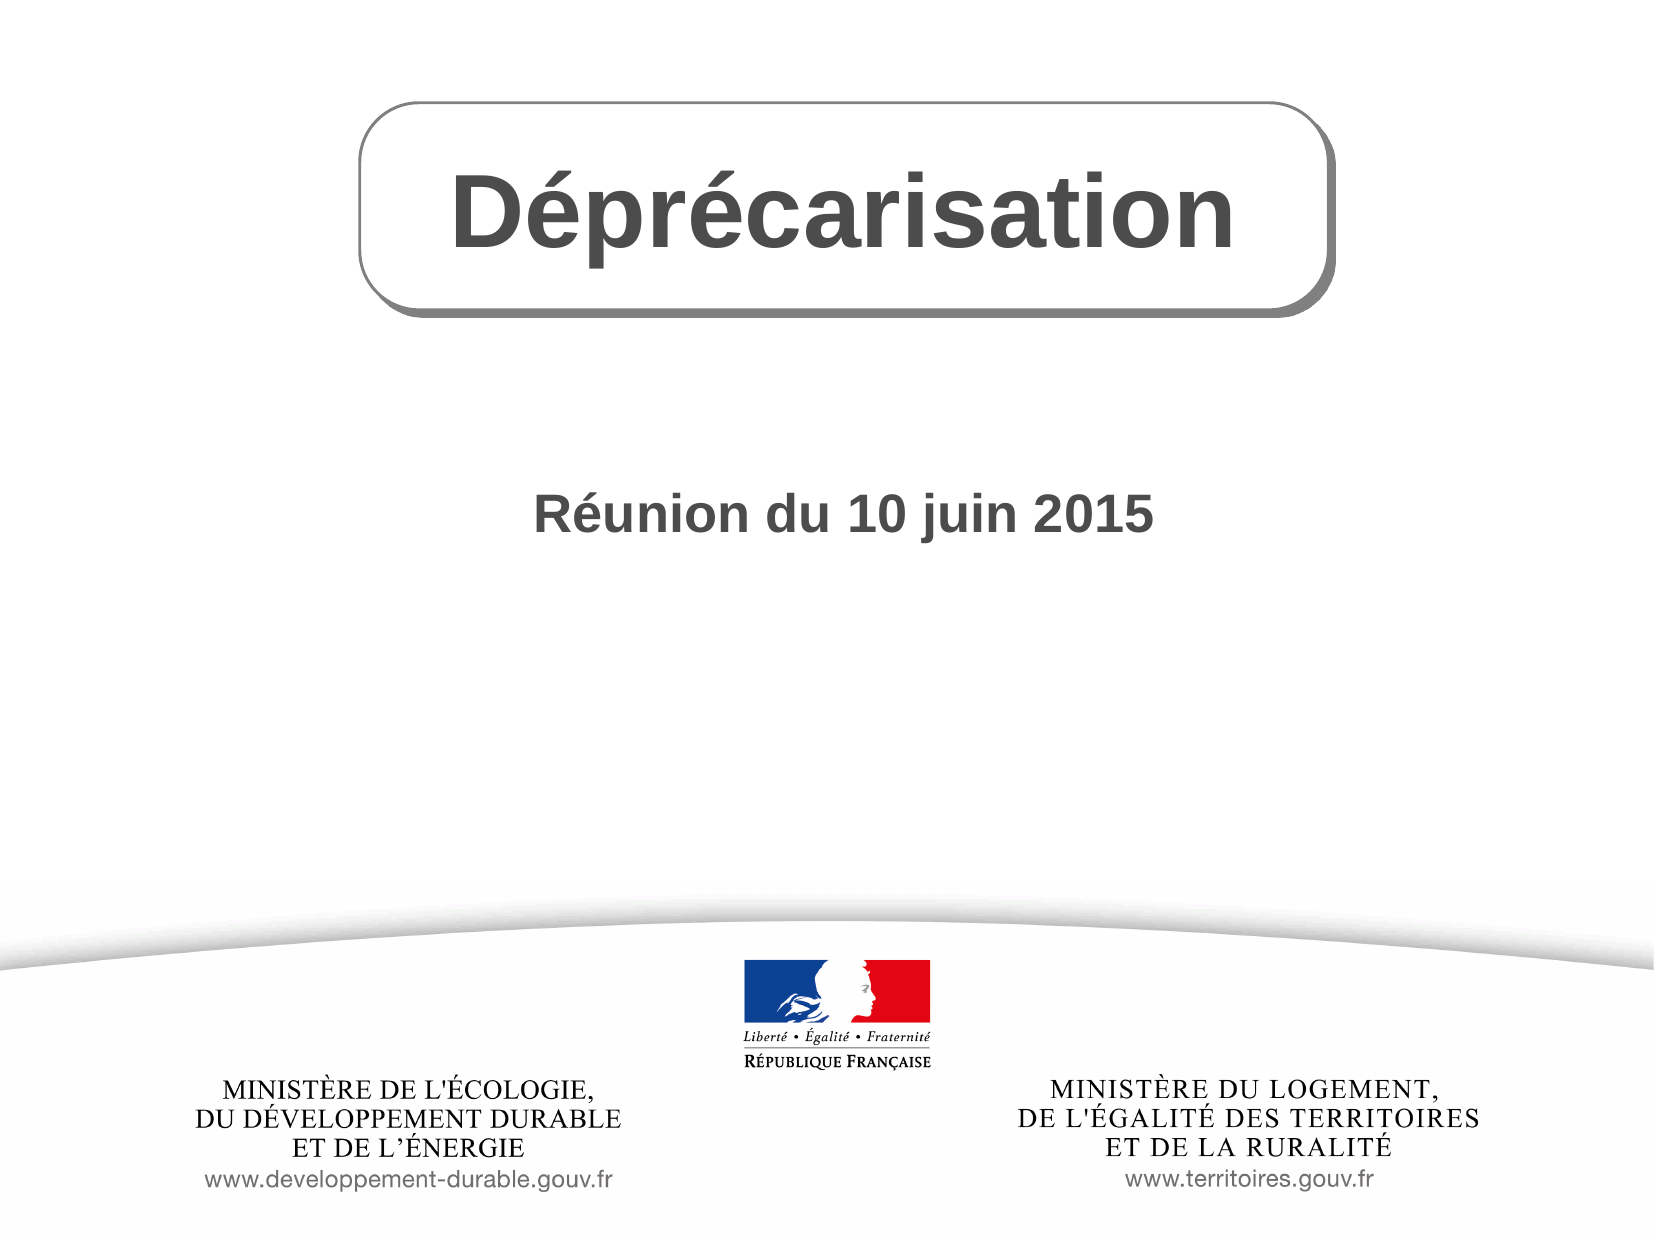

# Titre
Déprécarisation
Réunion du 10 juin 2015